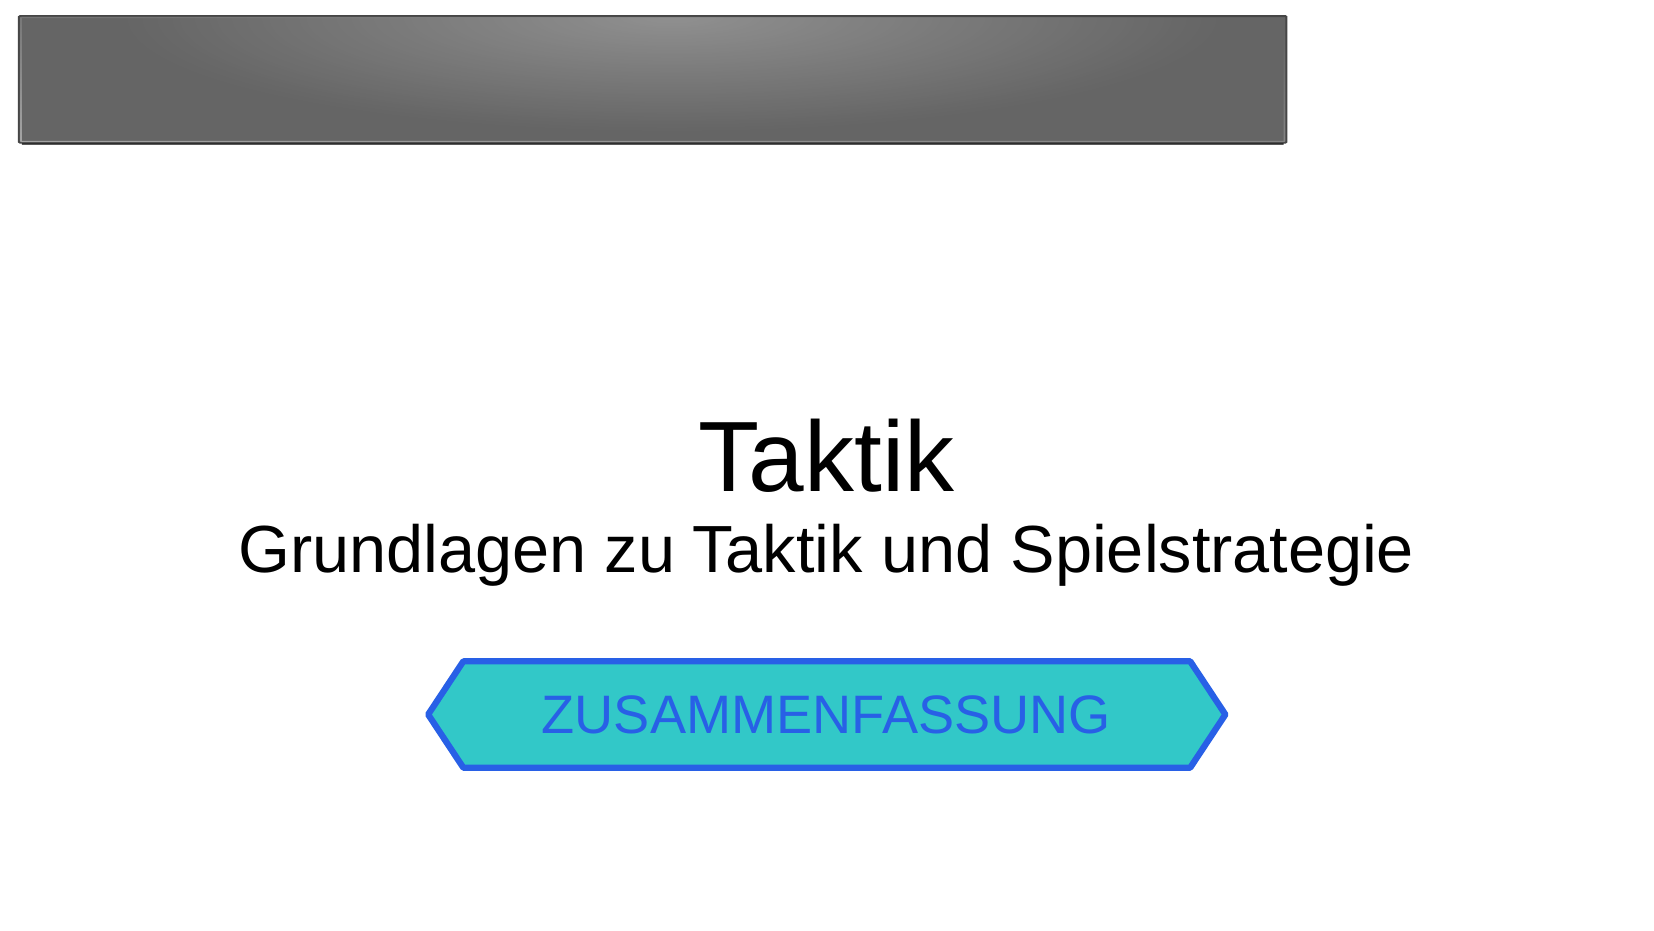

# Taktik
Grundlagen zu Taktik und Spielstrategie
ZUSAMMENFASSUNG